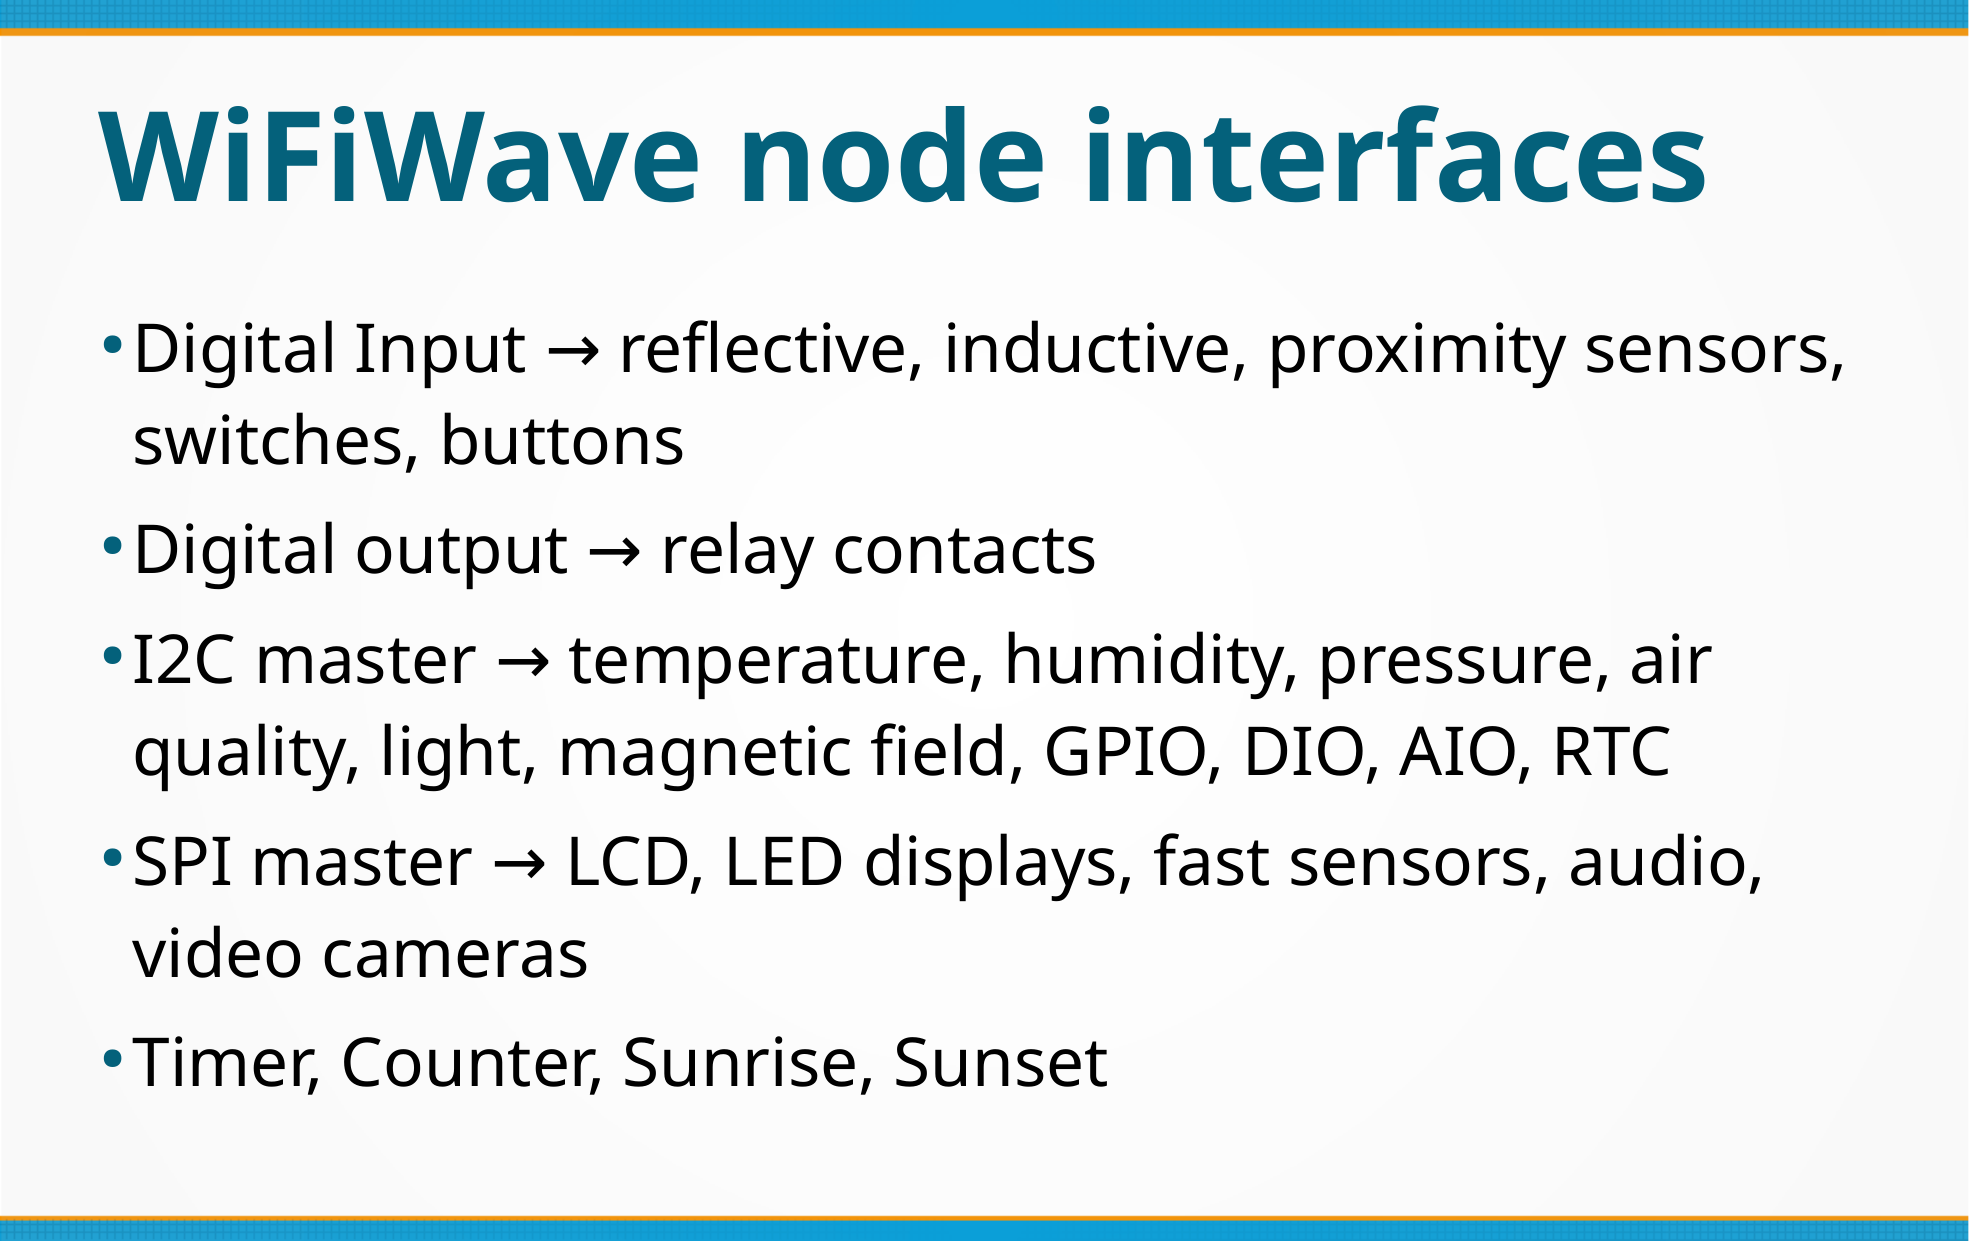

# WiFiWave node interfaces
Digital Input → reflective, inductive, proximity sensors, switches, buttons
Digital output → relay contacts
I2C master → temperature, humidity, pressure, air quality, light, magnetic field, GPIO, DIO, AIO, RTC
SPI master → LCD, LED displays, fast sensors, audio, video cameras
Timer, Counter, Sunrise, Sunset